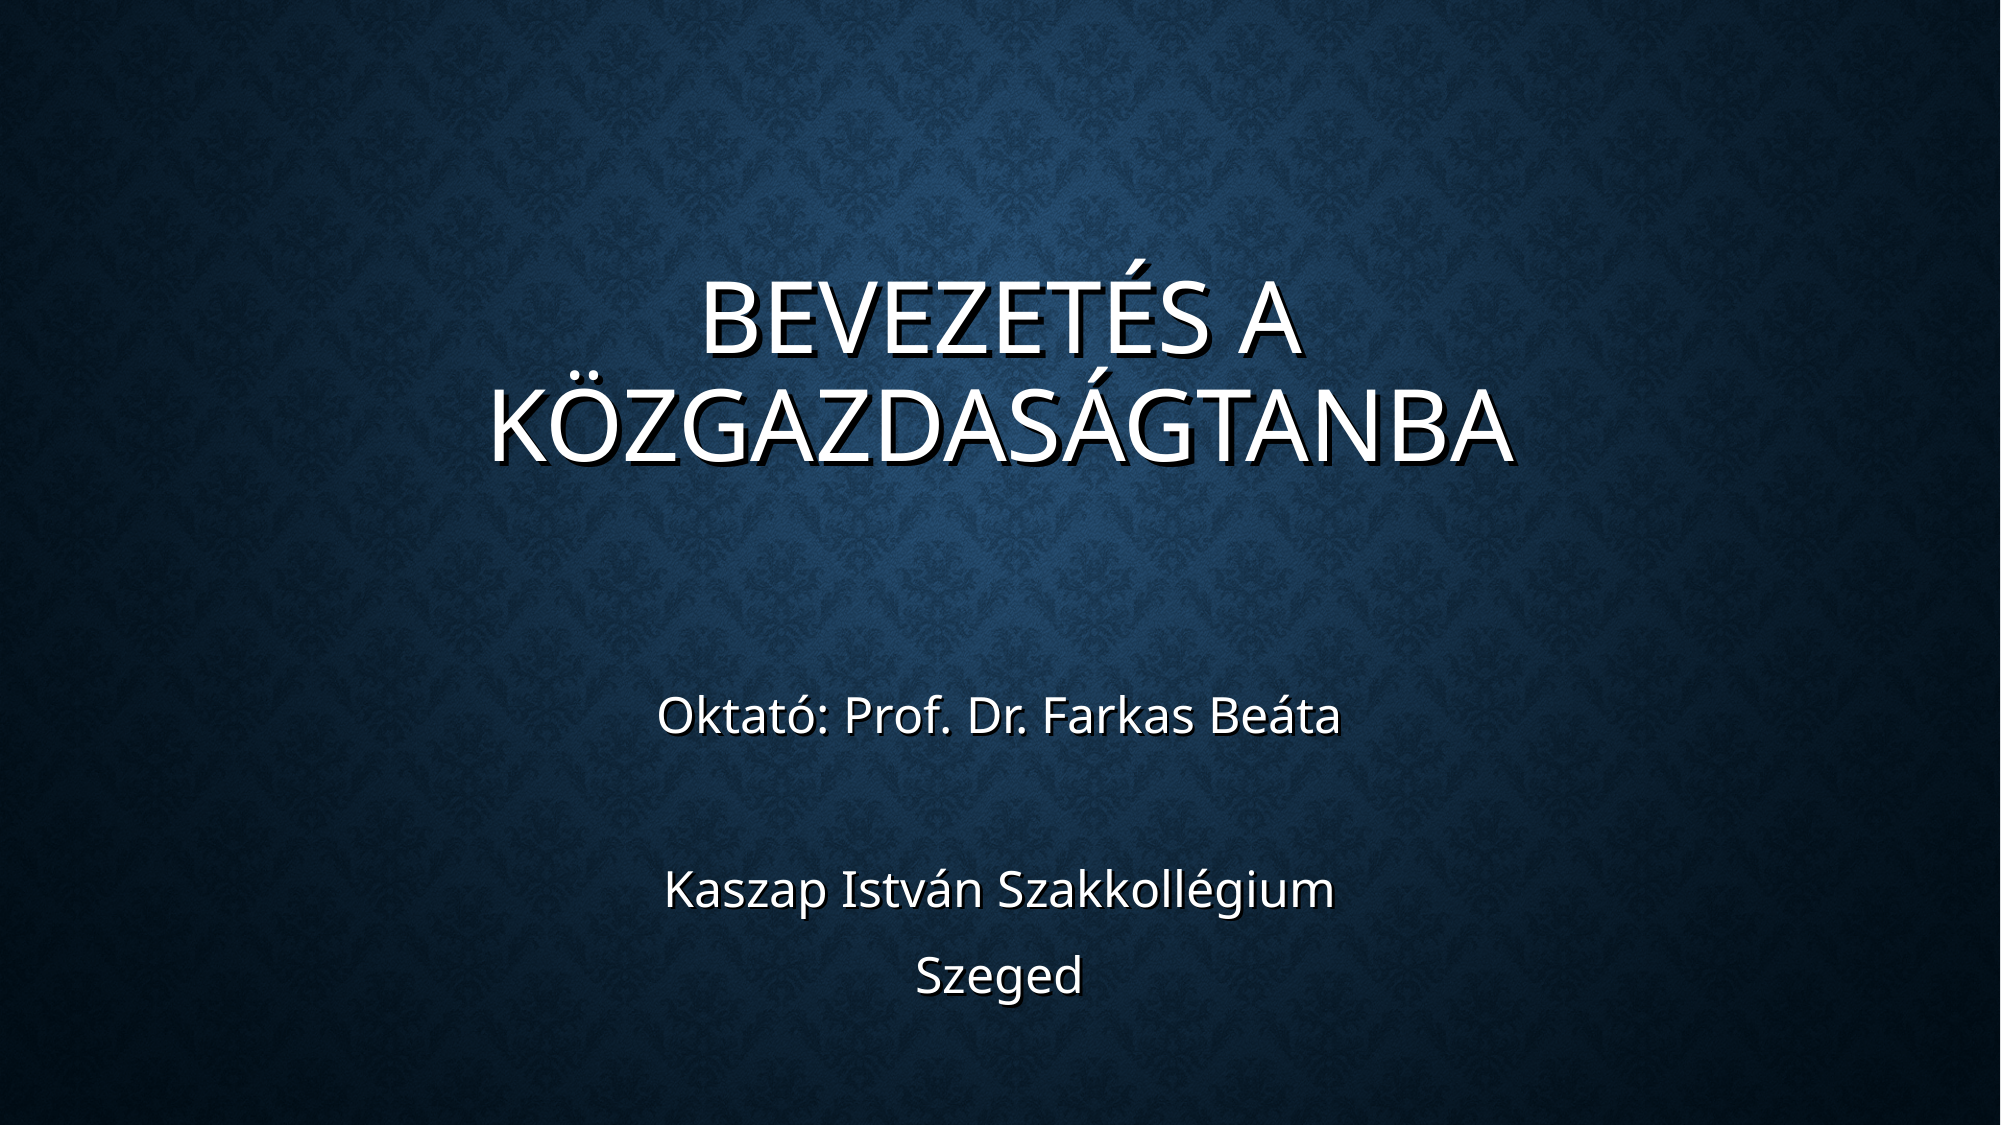

# Bevezetés a közgazdaságtanba
Oktató: Prof. Dr. Farkas Beáta
Kaszap István Szakkollégium
Szeged